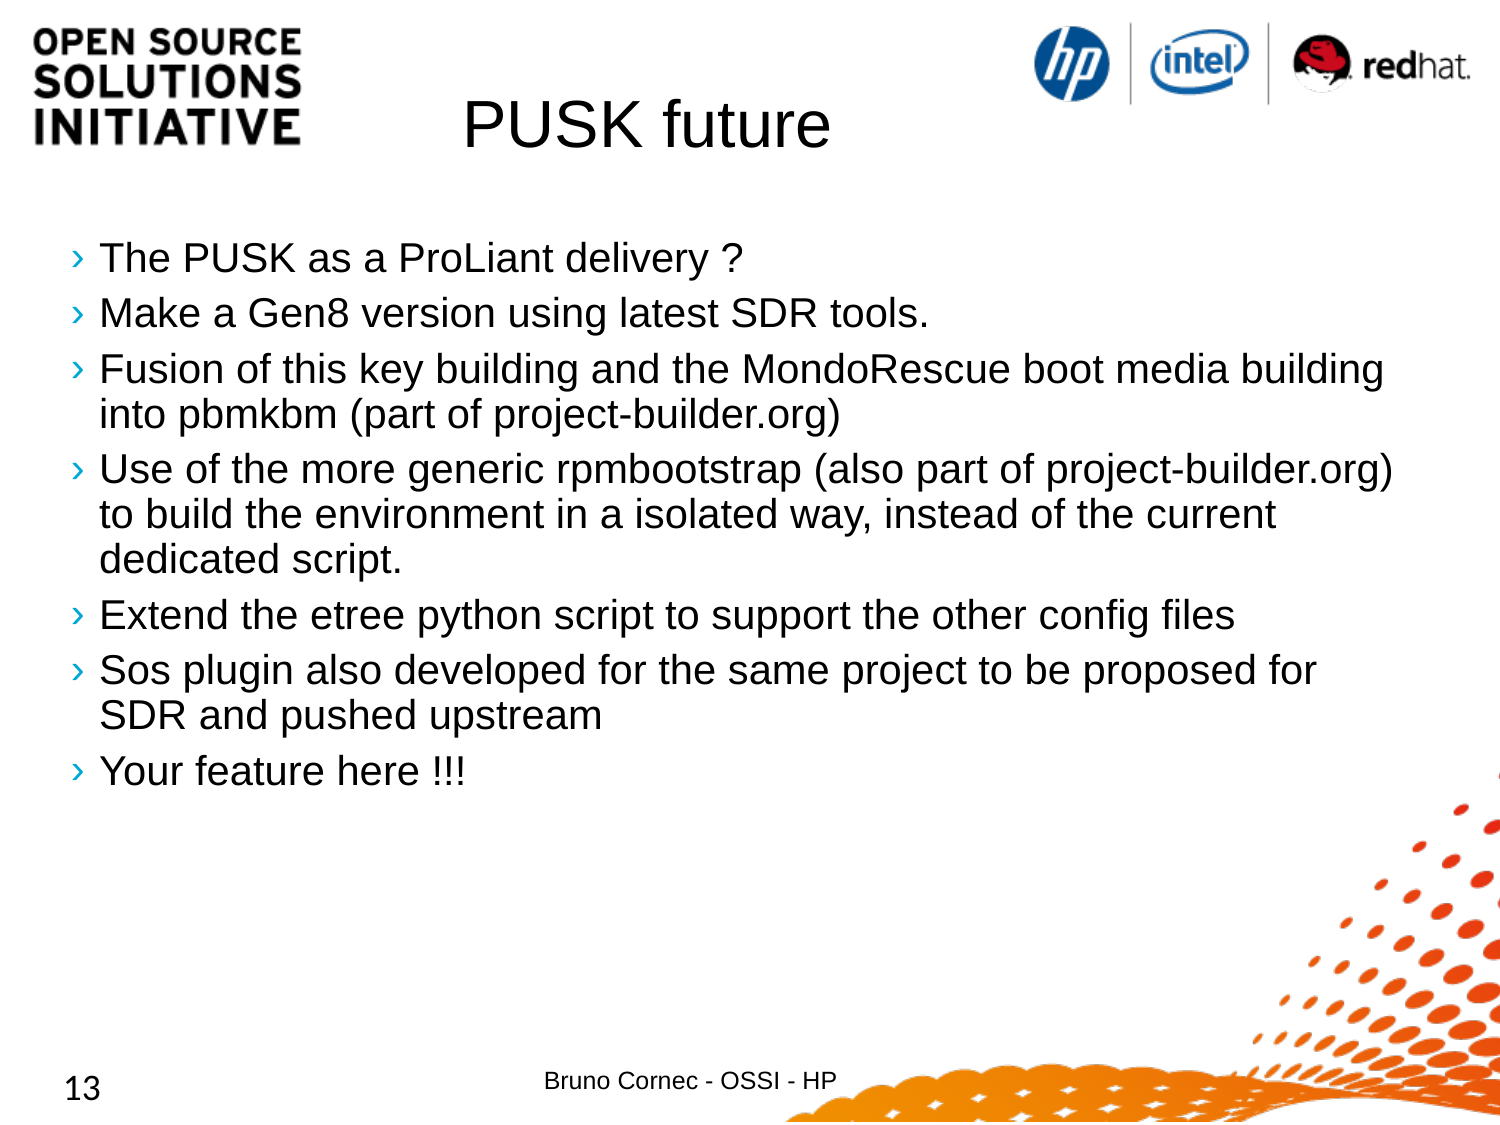

# PUSK future
The PUSK as a ProLiant delivery ?
Make a Gen8 version using latest SDR tools.
Fusion of this key building and the MondoRescue boot media building into pbmkbm (part of project-builder.org)
Use of the more generic rpmbootstrap (also part of project-builder.org) to build the environment in a isolated way, instead of the current dedicated script.
Extend the etree python script to support the other config files
Sos plugin also developed for the same project to be proposed for SDR and pushed upstream
Your feature here !!!